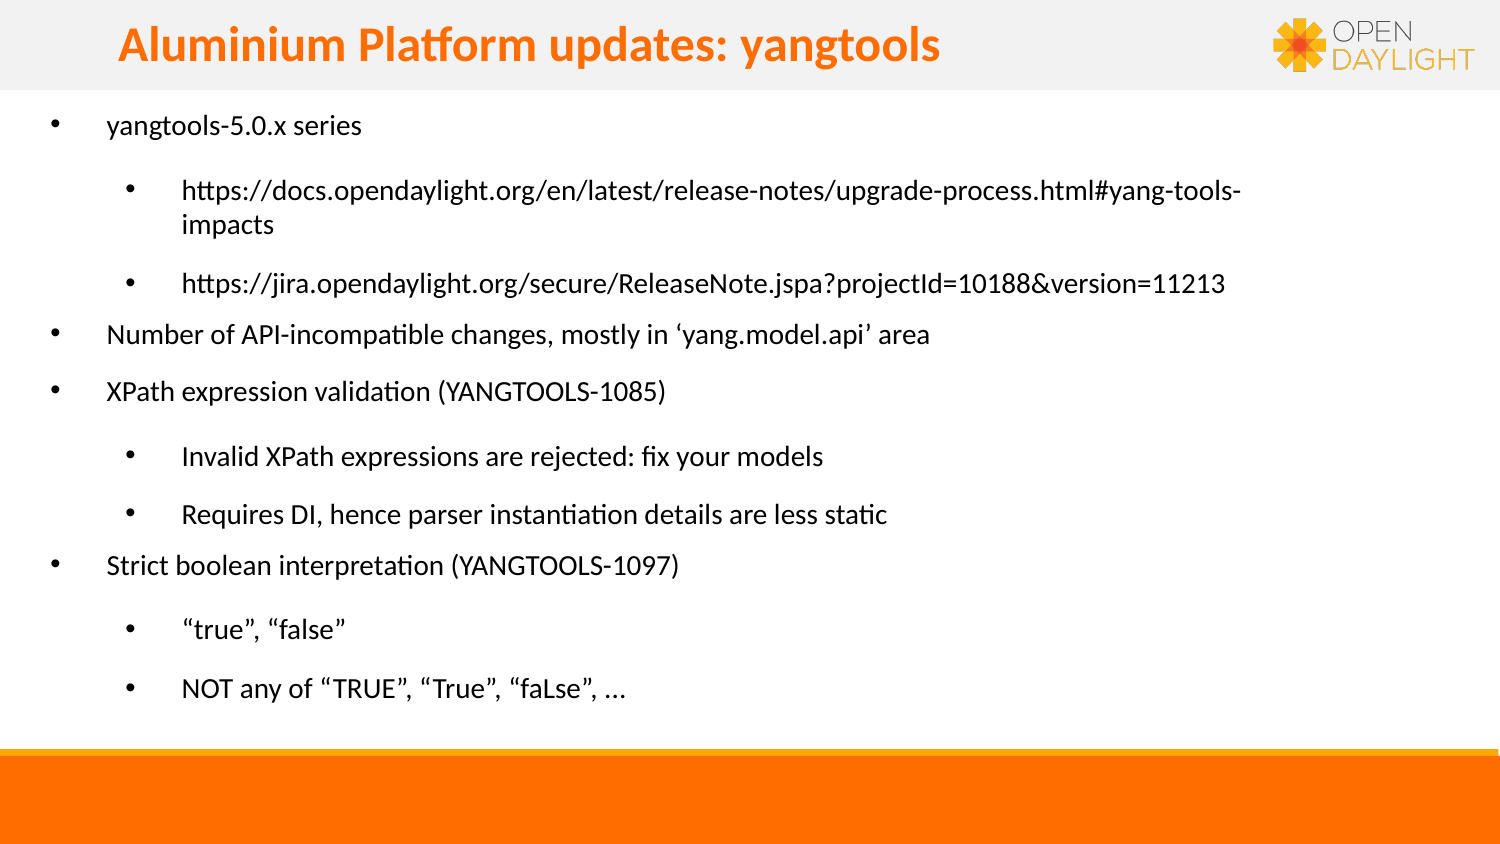

# Aluminium Platform updates: yangtools
yangtools-5.0.x series
https://docs.opendaylight.org/en/latest/release-notes/upgrade-process.html#yang-tools-impacts
https://jira.opendaylight.org/secure/ReleaseNote.jspa?projectId=10188&version=11213
Number of API-incompatible changes, mostly in ‘yang.model.api’ area
XPath expression validation (YANGTOOLS-1085)
Invalid XPath expressions are rejected: fix your models
Requires DI, hence parser instantiation details are less static
Strict boolean interpretation (YANGTOOLS-1097)
“true”, “false”
NOT any of “TRUE”, “True”, “faLse”, ...